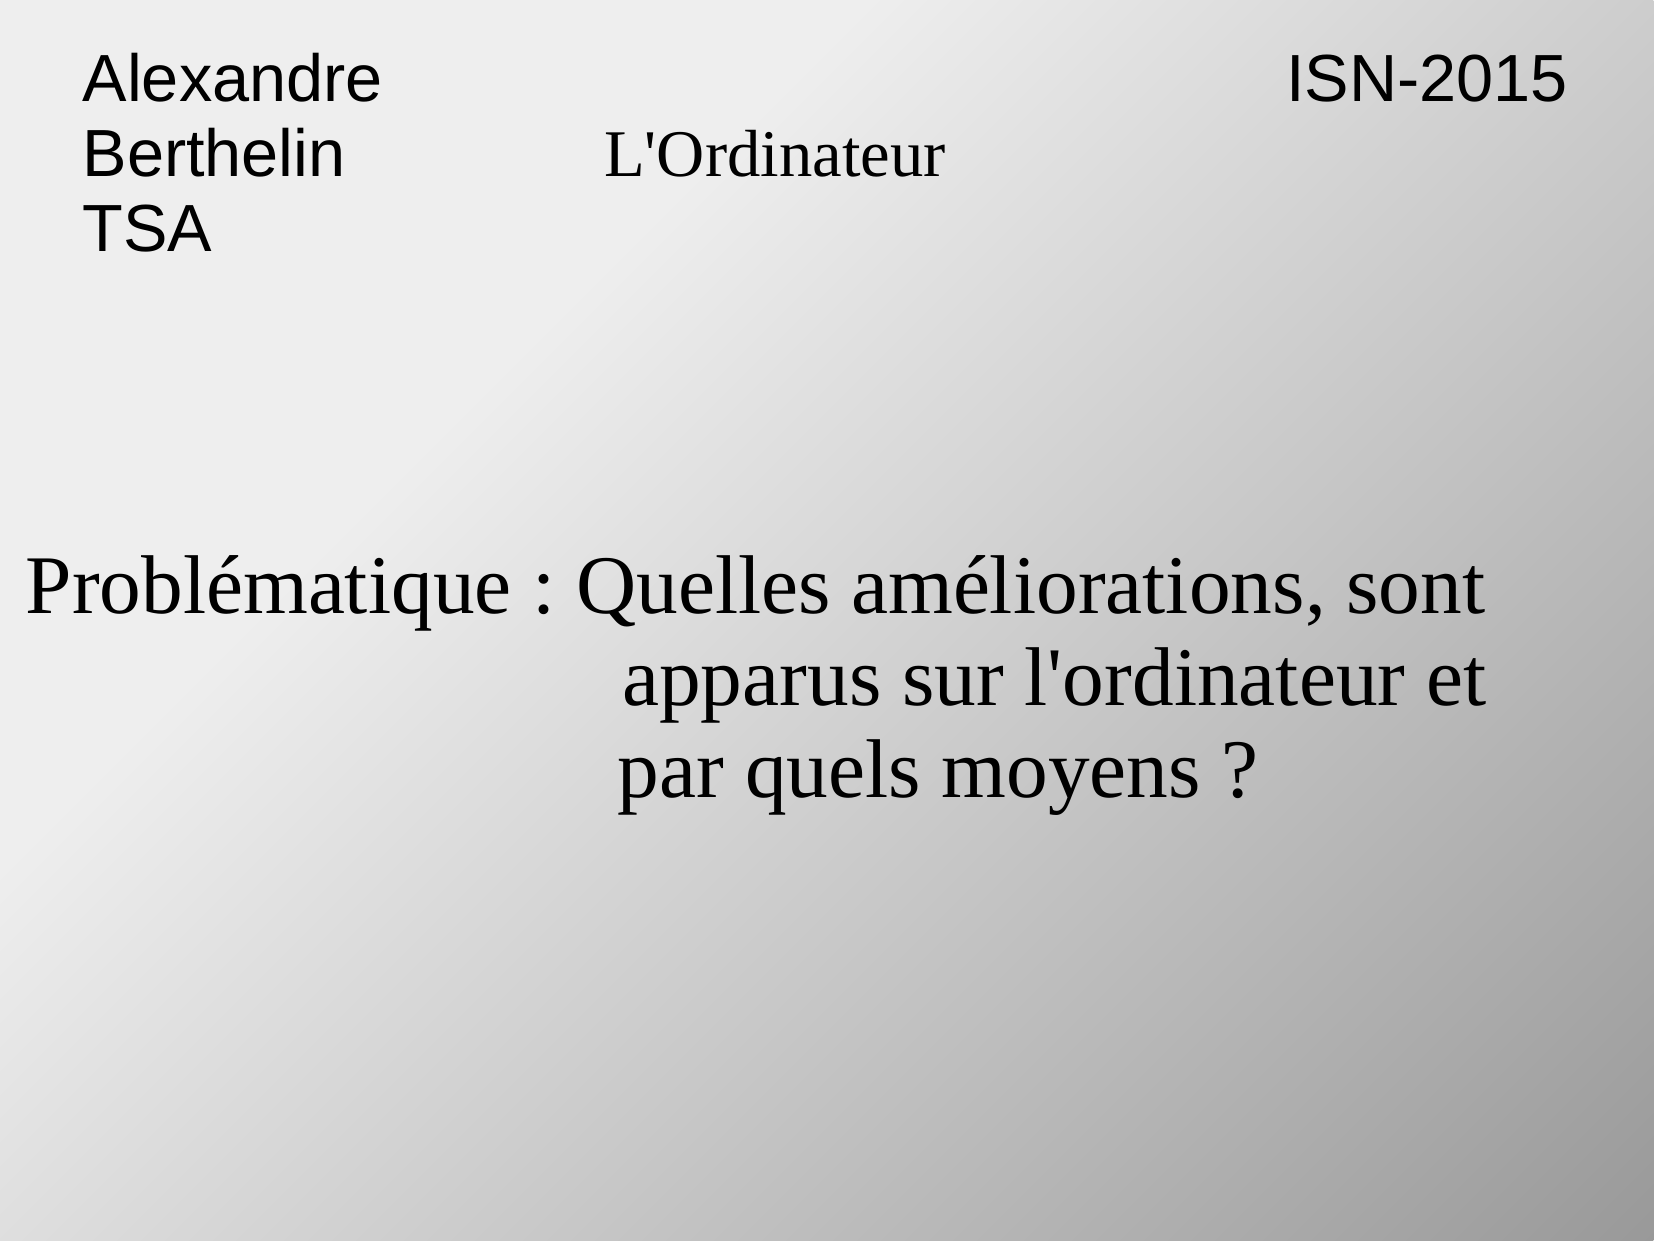

# Alexandre ISN-2015 Berthelin L'Ordinateur TSA
Problématique : Quelles améliorations, sont
apparus sur l'ordinateur et
par quels moyens ?